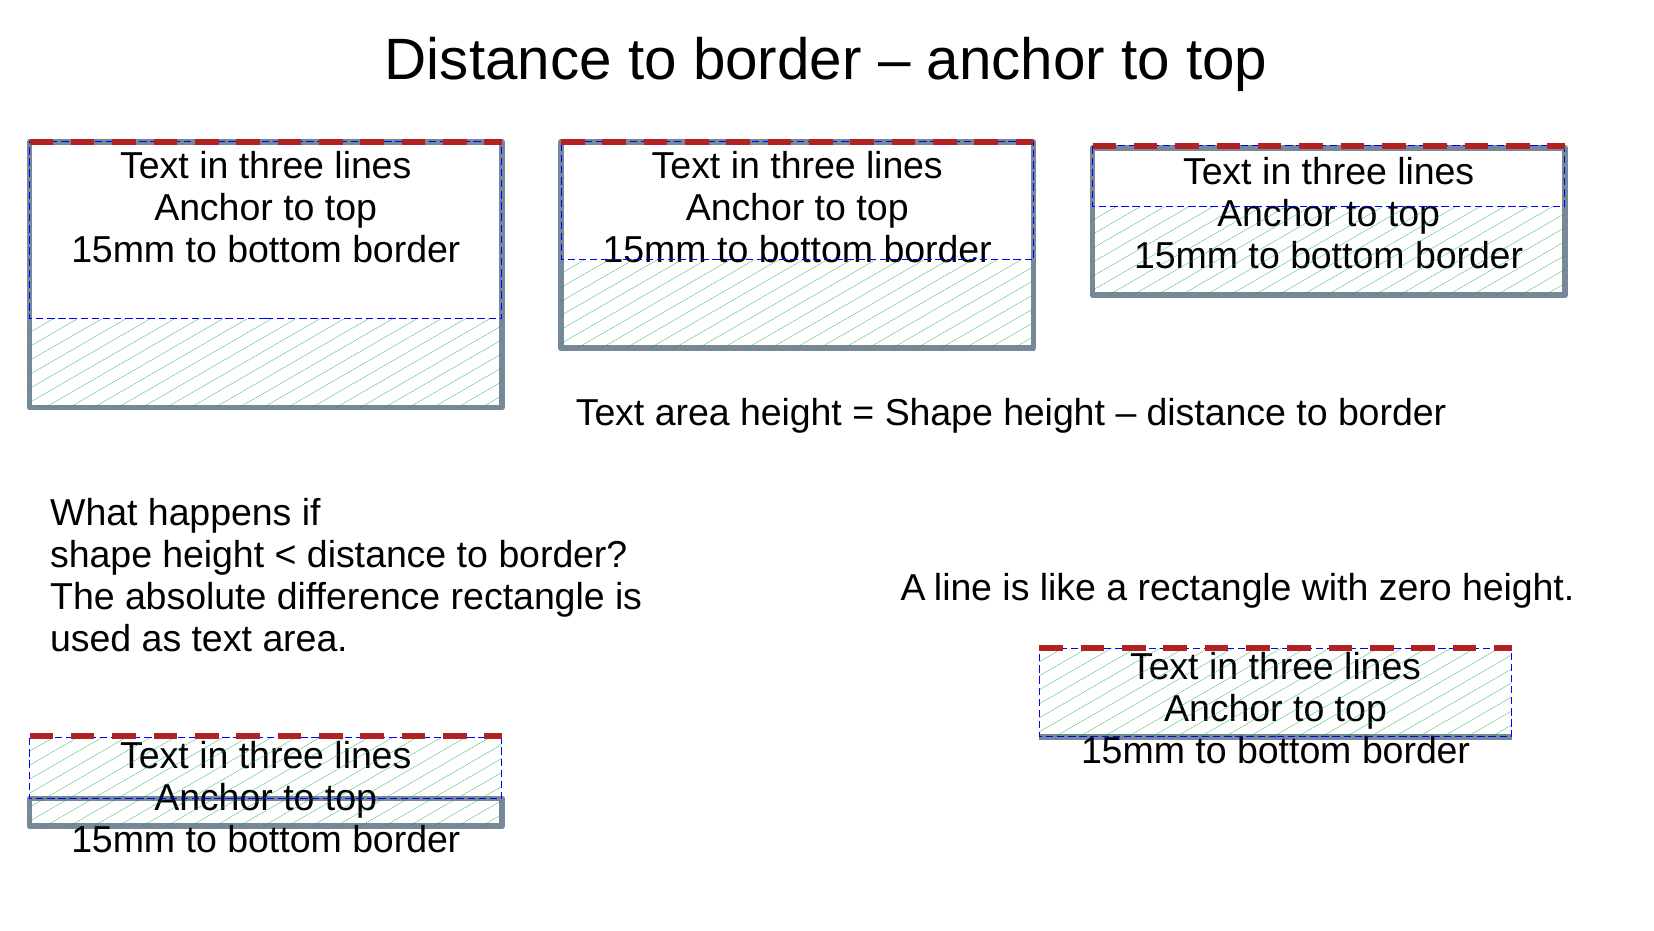

# Distance to border – anchor to top
Text in three lines
Anchor to top
15mm to bottom border
Text in three lines
Anchor to top
15mm to bottom border
Text in three lines
Anchor to top
15mm to bottom border
Text area height = Shape height – distance to border
What happens if
shape height < distance to border?
The absolute difference rectangle is used as text area.
A line is like a rectangle with zero height.
Text in three lines
Anchor to top
15mm to bottom border
Text in three lines
Anchor to top
15mm to bottom border